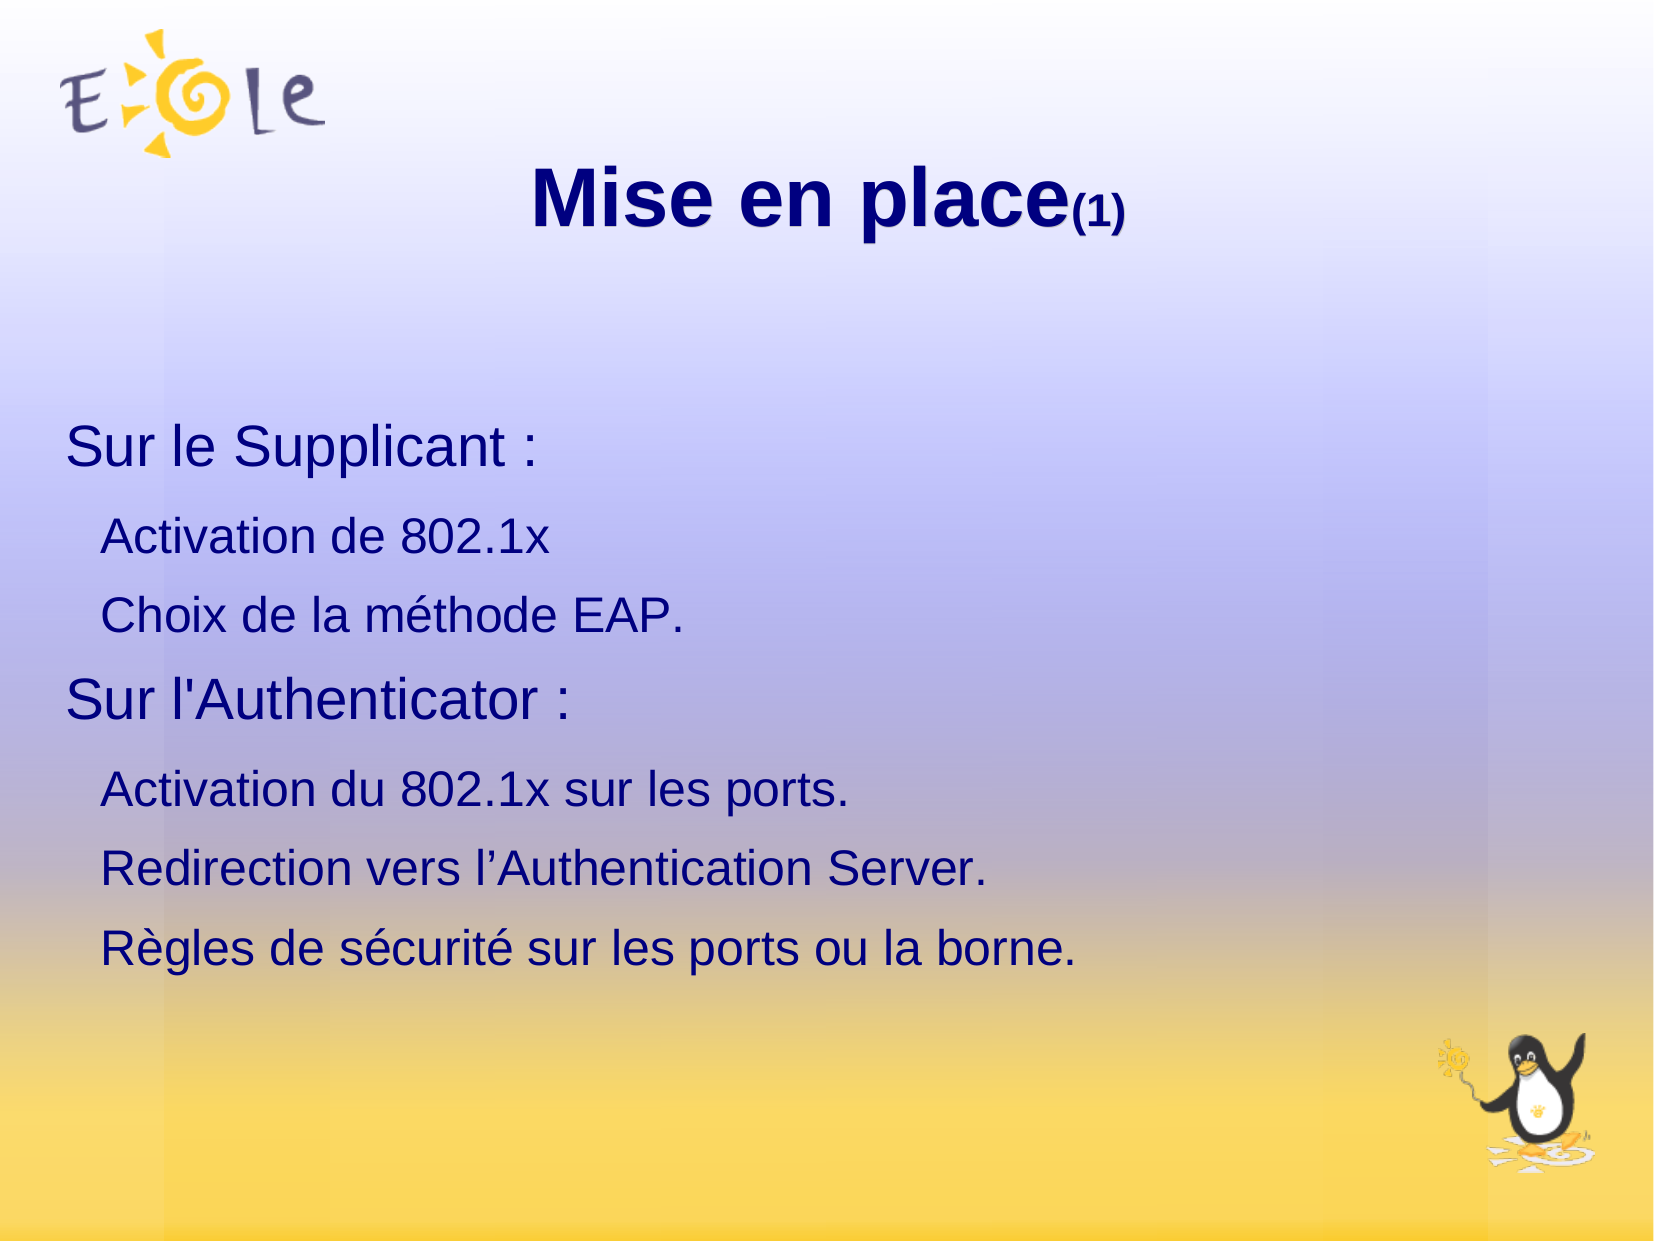

Mise en place(1)
# Sur le Supplicant :
Activation de 802.1x
Choix de la méthode EAP.
Sur l'Authenticator :
Activation du 802.1x sur les ports.
Redirection vers l’Authentication Server.
Règles de sécurité sur les ports ou la borne.